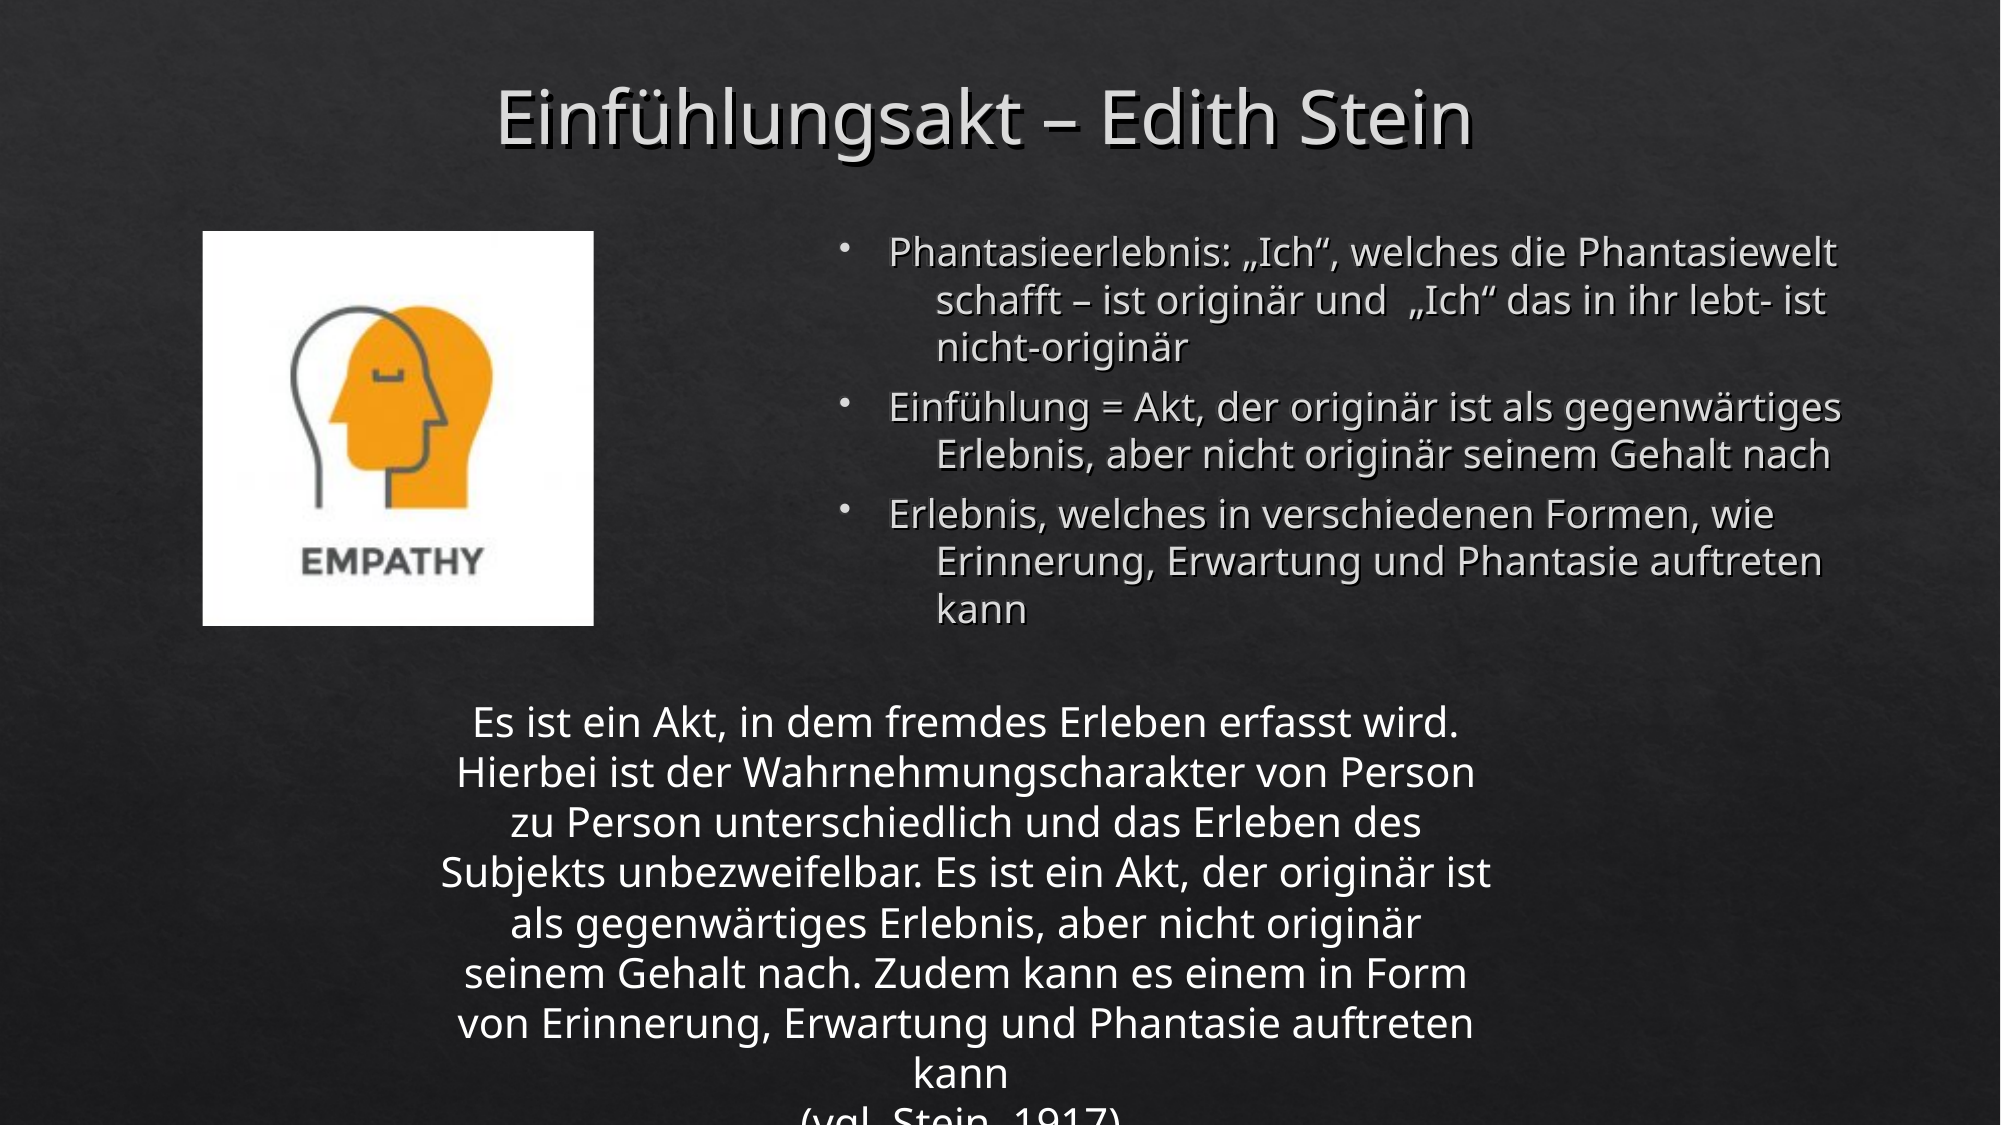

# Einfühlungsakt – Edith Stein
Phantasieerlebnis: „Ich“, welches die Phantasiewelt schafft – ist originär und „Ich“ das in ihr lebt- ist nicht-originär
Einfühlung = Akt, der originär ist als gegenwärtiges Erlebnis, aber nicht originär seinem Gehalt nach
Erlebnis, welches in verschiedenen Formen, wie Erinnerung, Erwartung und Phantasie auftreten kann
Es ist ein Akt, in dem fremdes Erleben erfasst wird. Hierbei ist der Wahrnehmungscharakter von Person zu Person unterschiedlich und das Erleben des Subjekts unbezweifelbar. Es ist ein Akt, der originär ist als gegenwärtiges Erlebnis, aber nicht originär seinem Gehalt nach. Zudem kann es einem in Form von Erinnerung, Erwartung und Phantasie auftreten kann
(vgl. Stein, 1917)